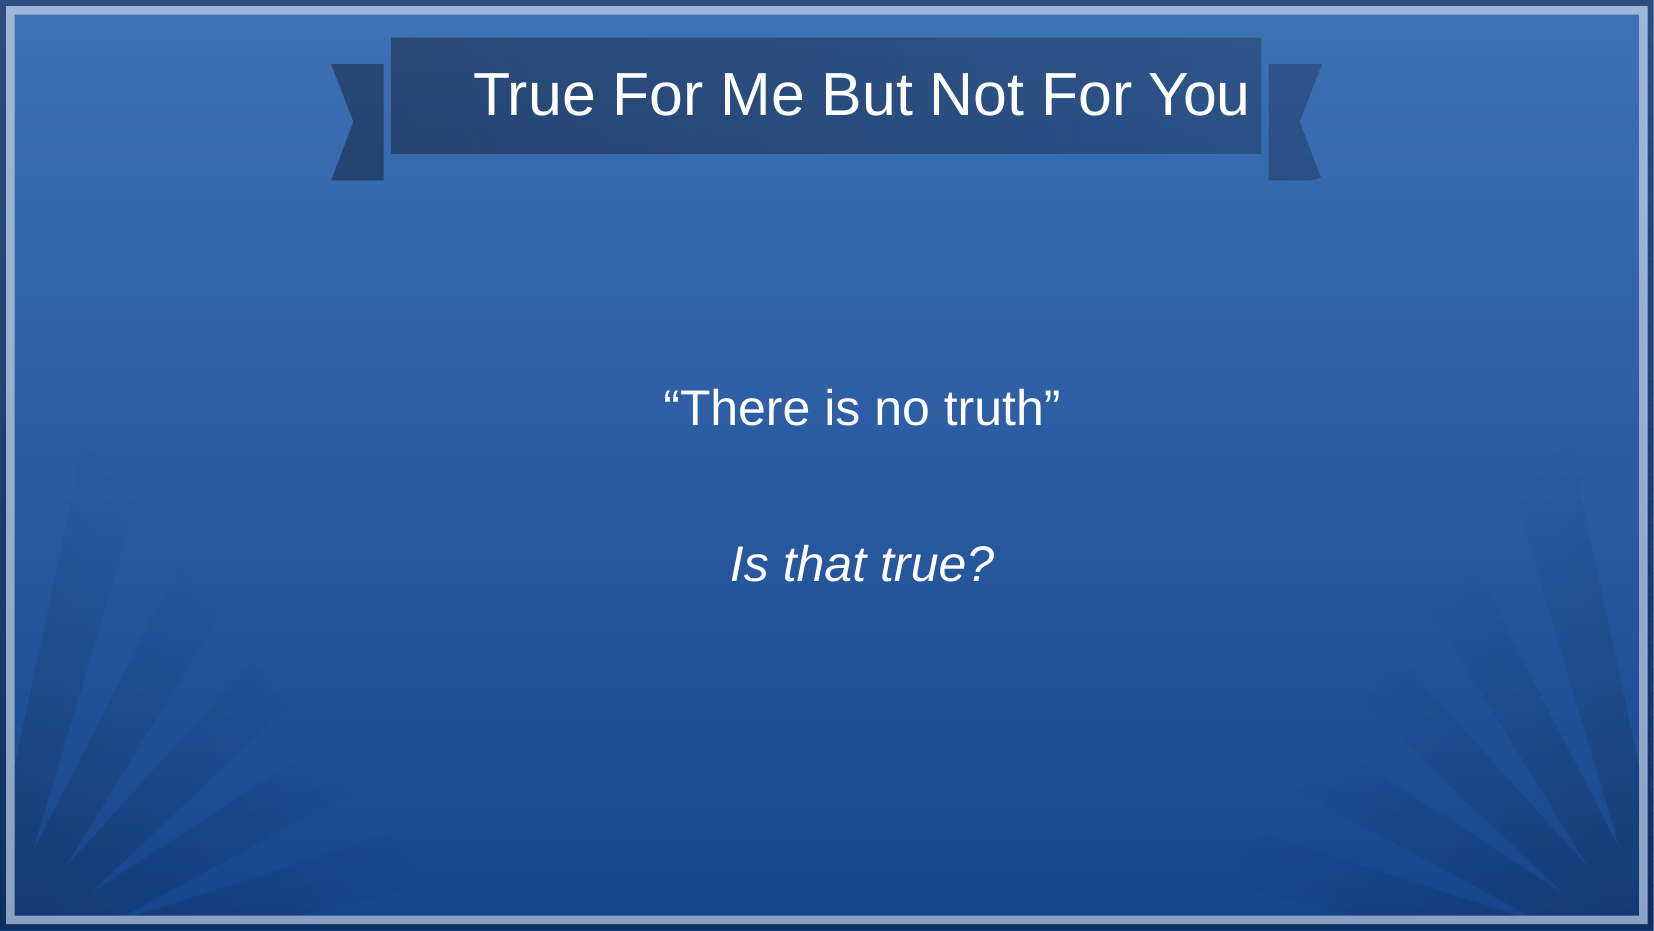

# True For Me But Not For You
“There is no truth”
Is that true?